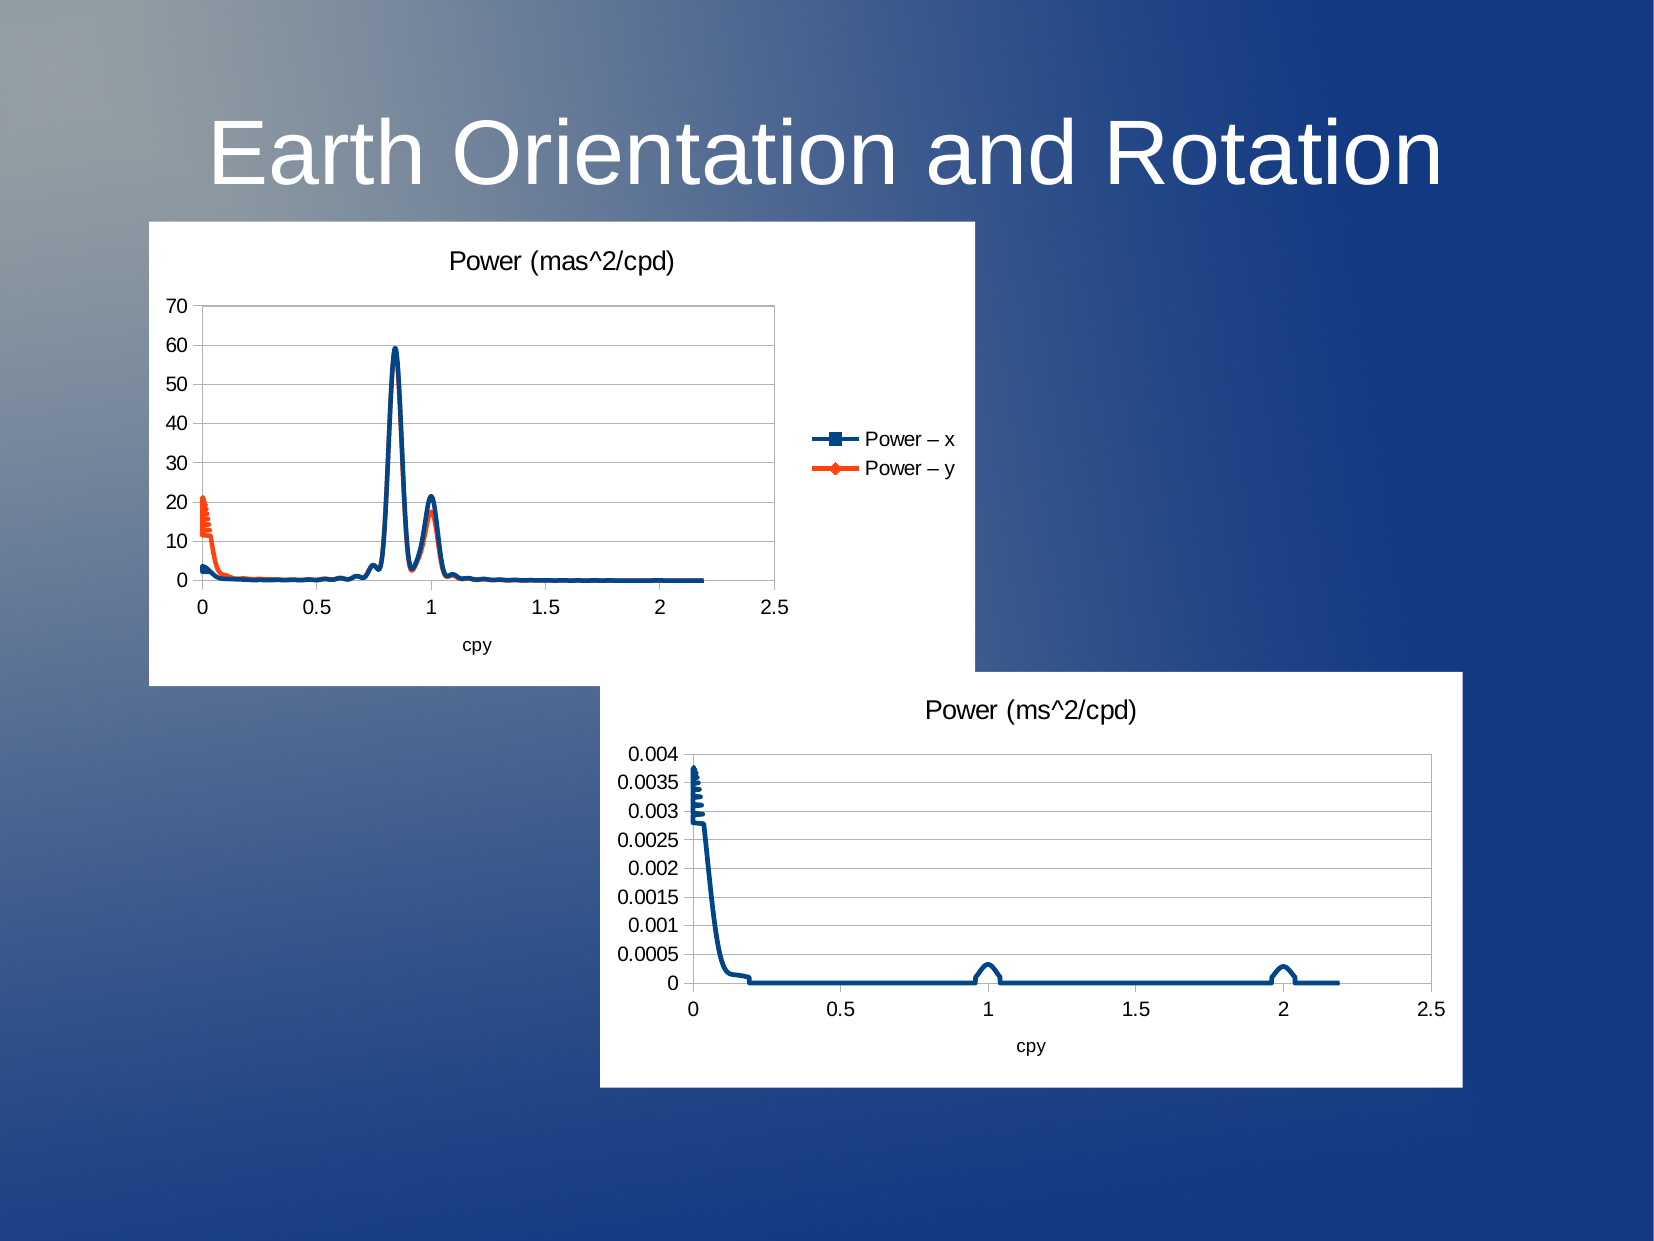

# Earth Orientation and Rotation
### Chart: Power (mas^2/cpd)
| Category | Power – x | Power – y |
|---|---|---|
### Chart: Power (ms^2/cpd)
| Category | Power – lod |
|---|---|